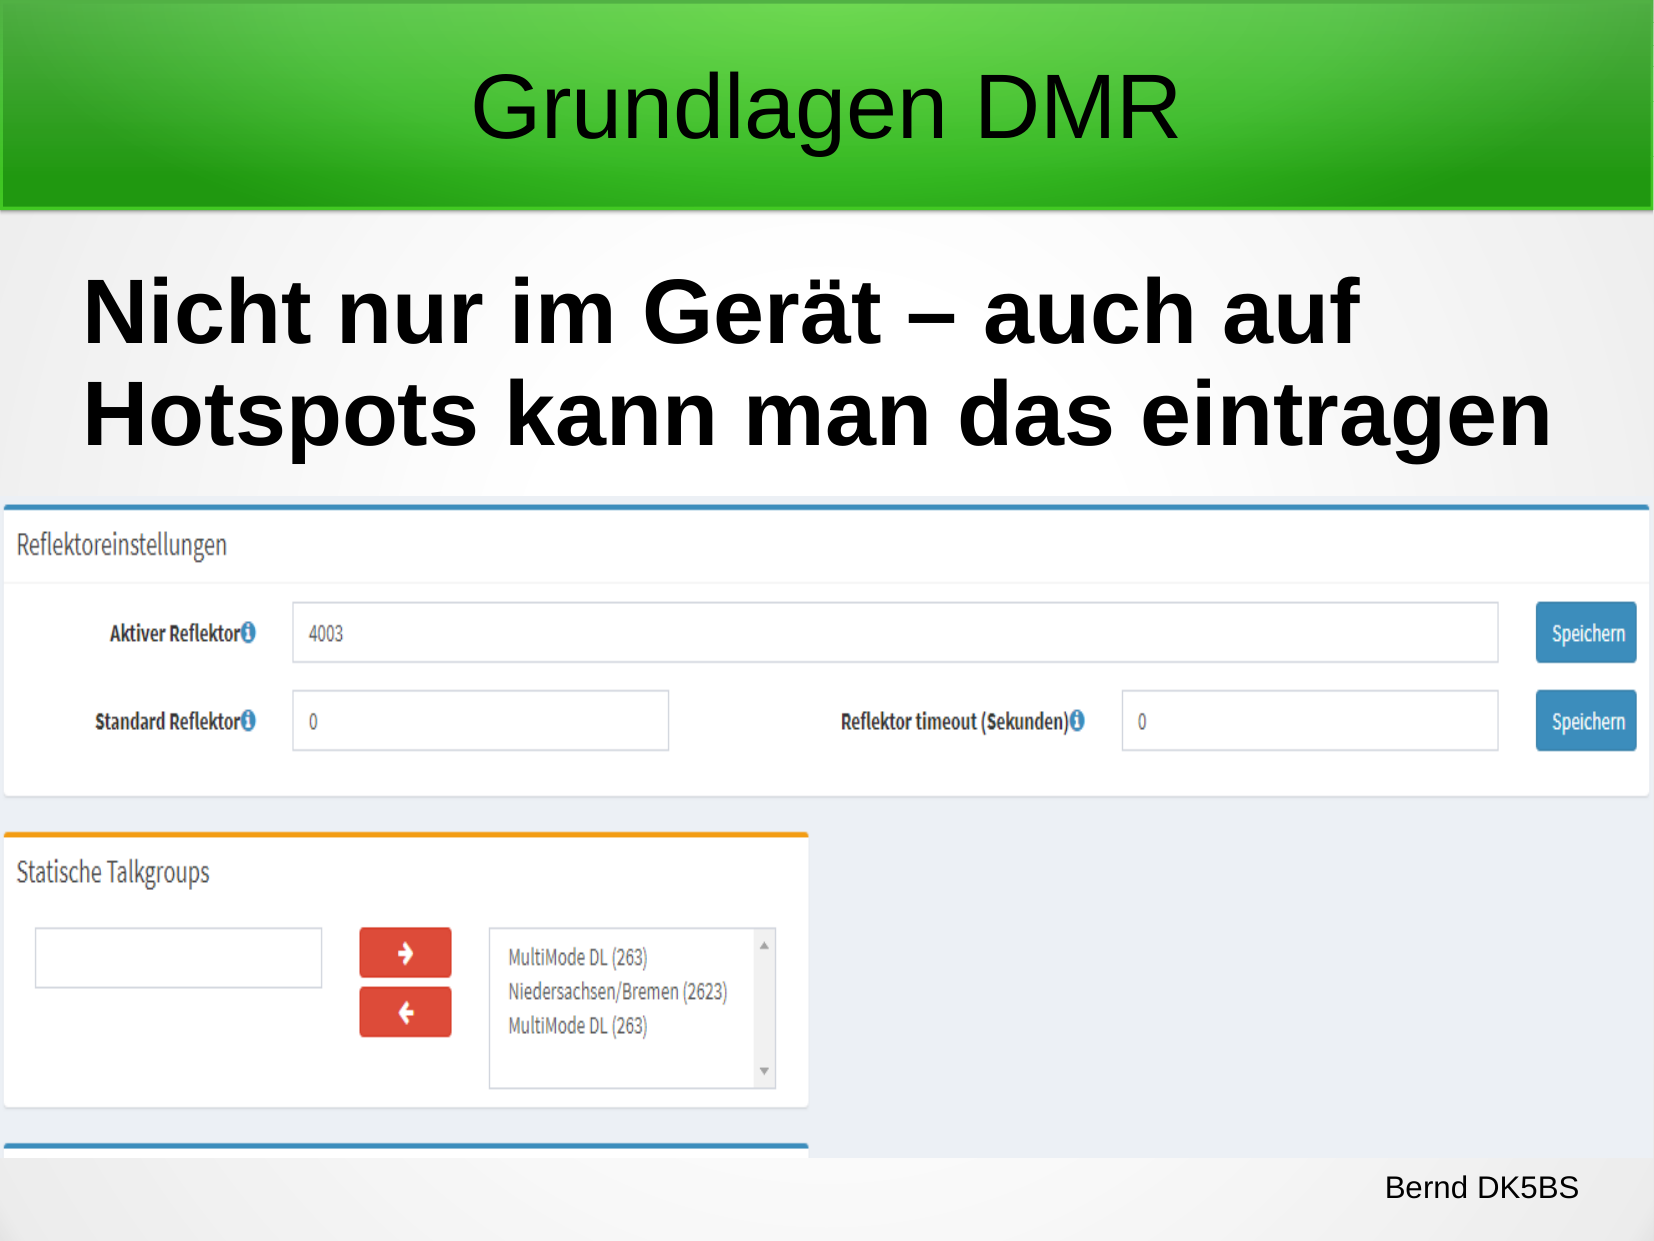

# Grundlagen DMR
Nicht nur im Gerät – auch auf Hotspots kann man das eintragen
Bernd DK5BS